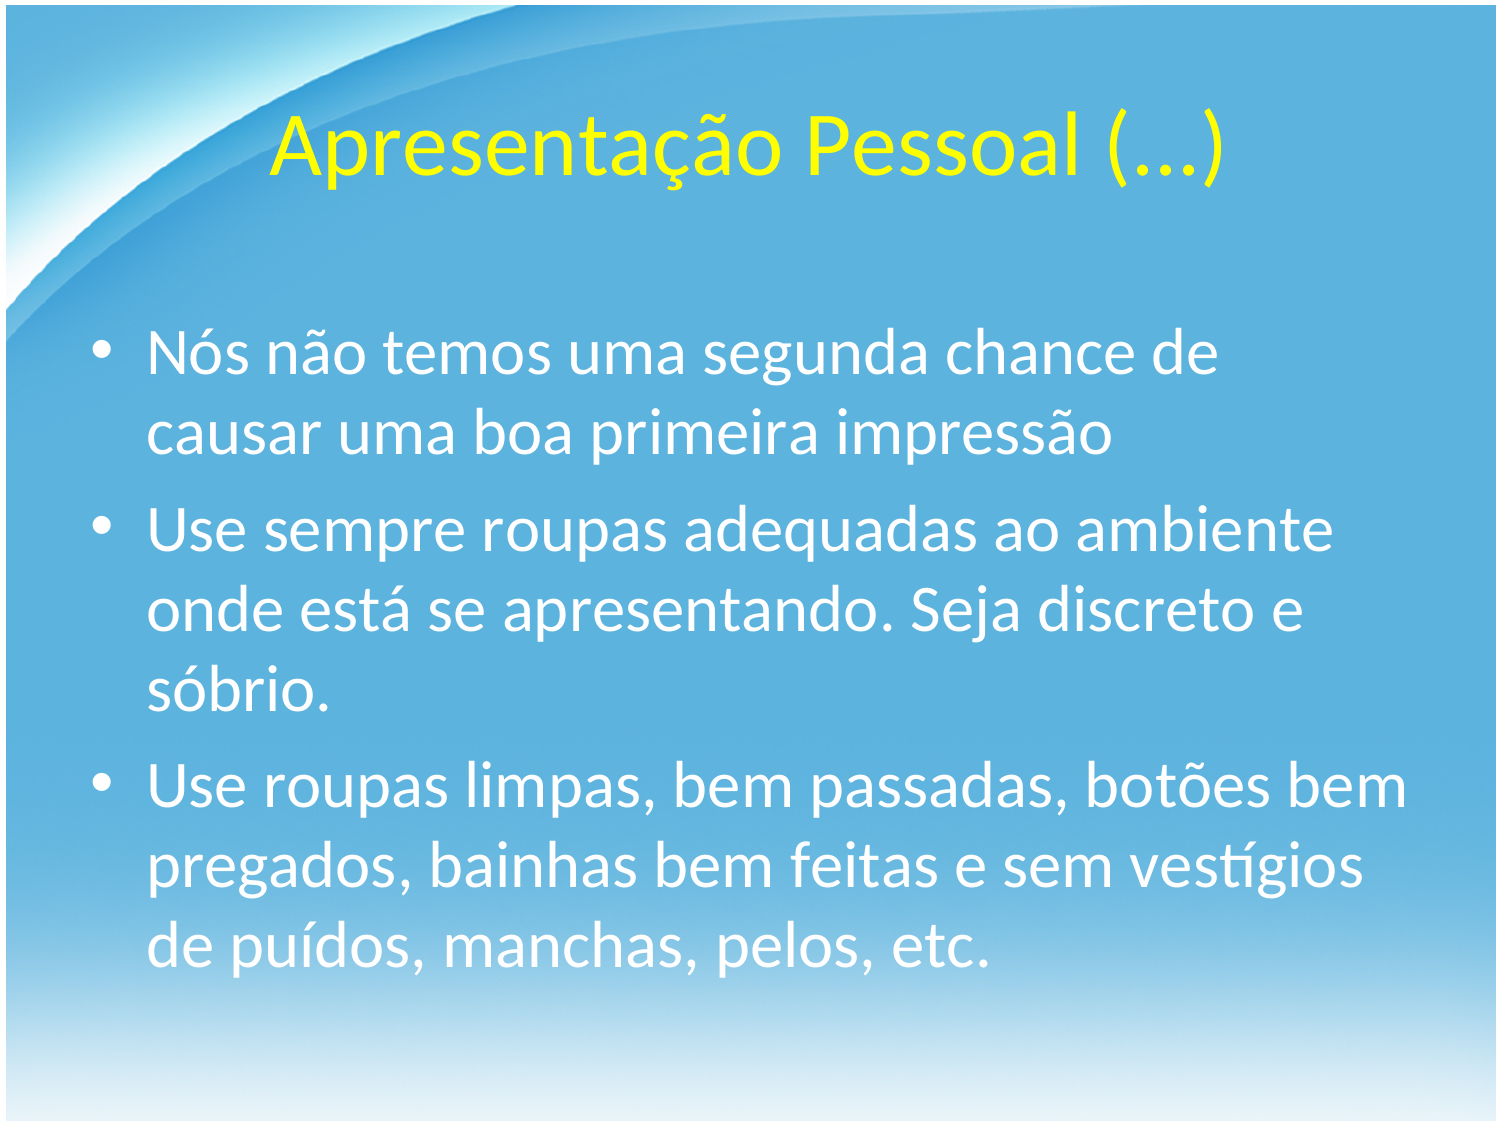

# Apresentação Pessoal (...)
Nós não temos uma segunda chance de causar uma boa primeira impressão
Use sempre roupas adequadas ao ambiente onde está se apresentando. Seja discreto e sóbrio.
Use roupas limpas, bem passadas, botões bem pregados, bainhas bem feitas e sem vestígios de puídos, manchas, pelos, etc.